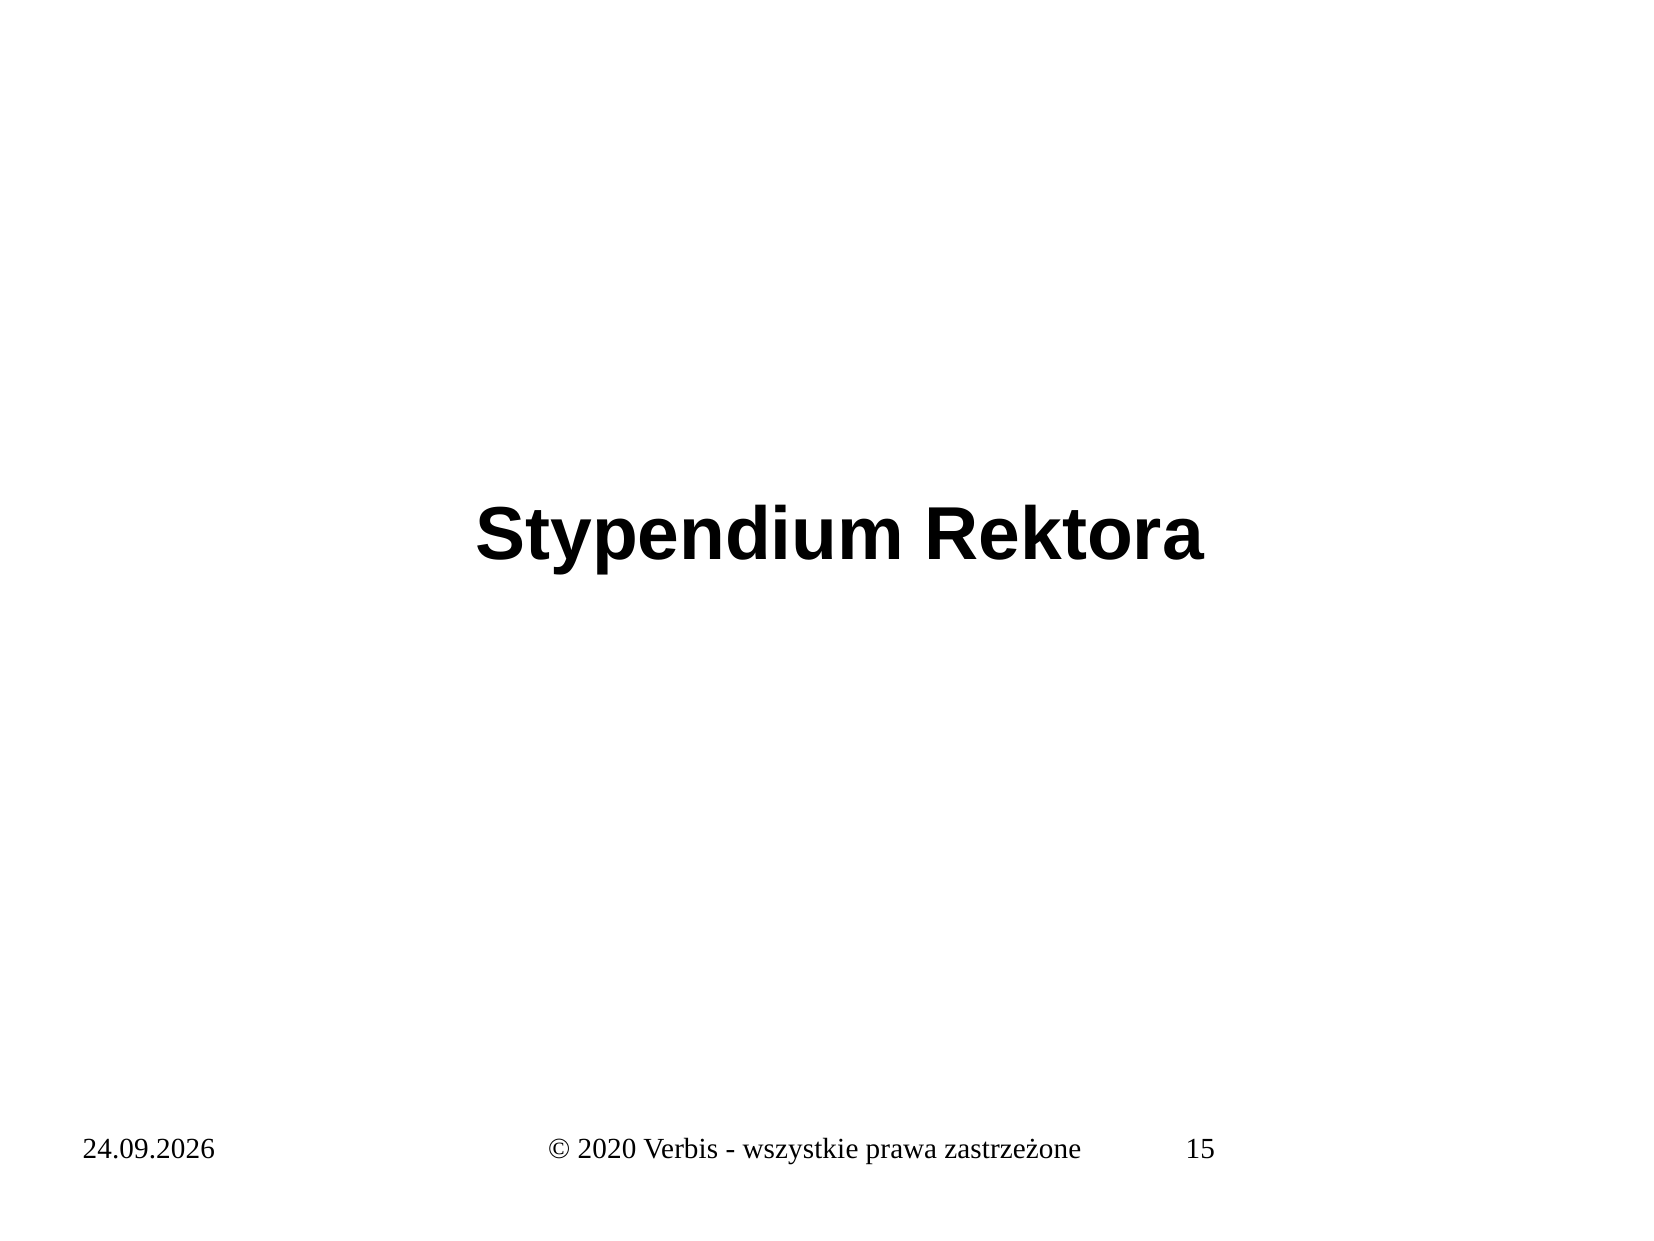

Stypendium Rektora
© 2020 Verbis - wszystkie prawa zastrzeżone